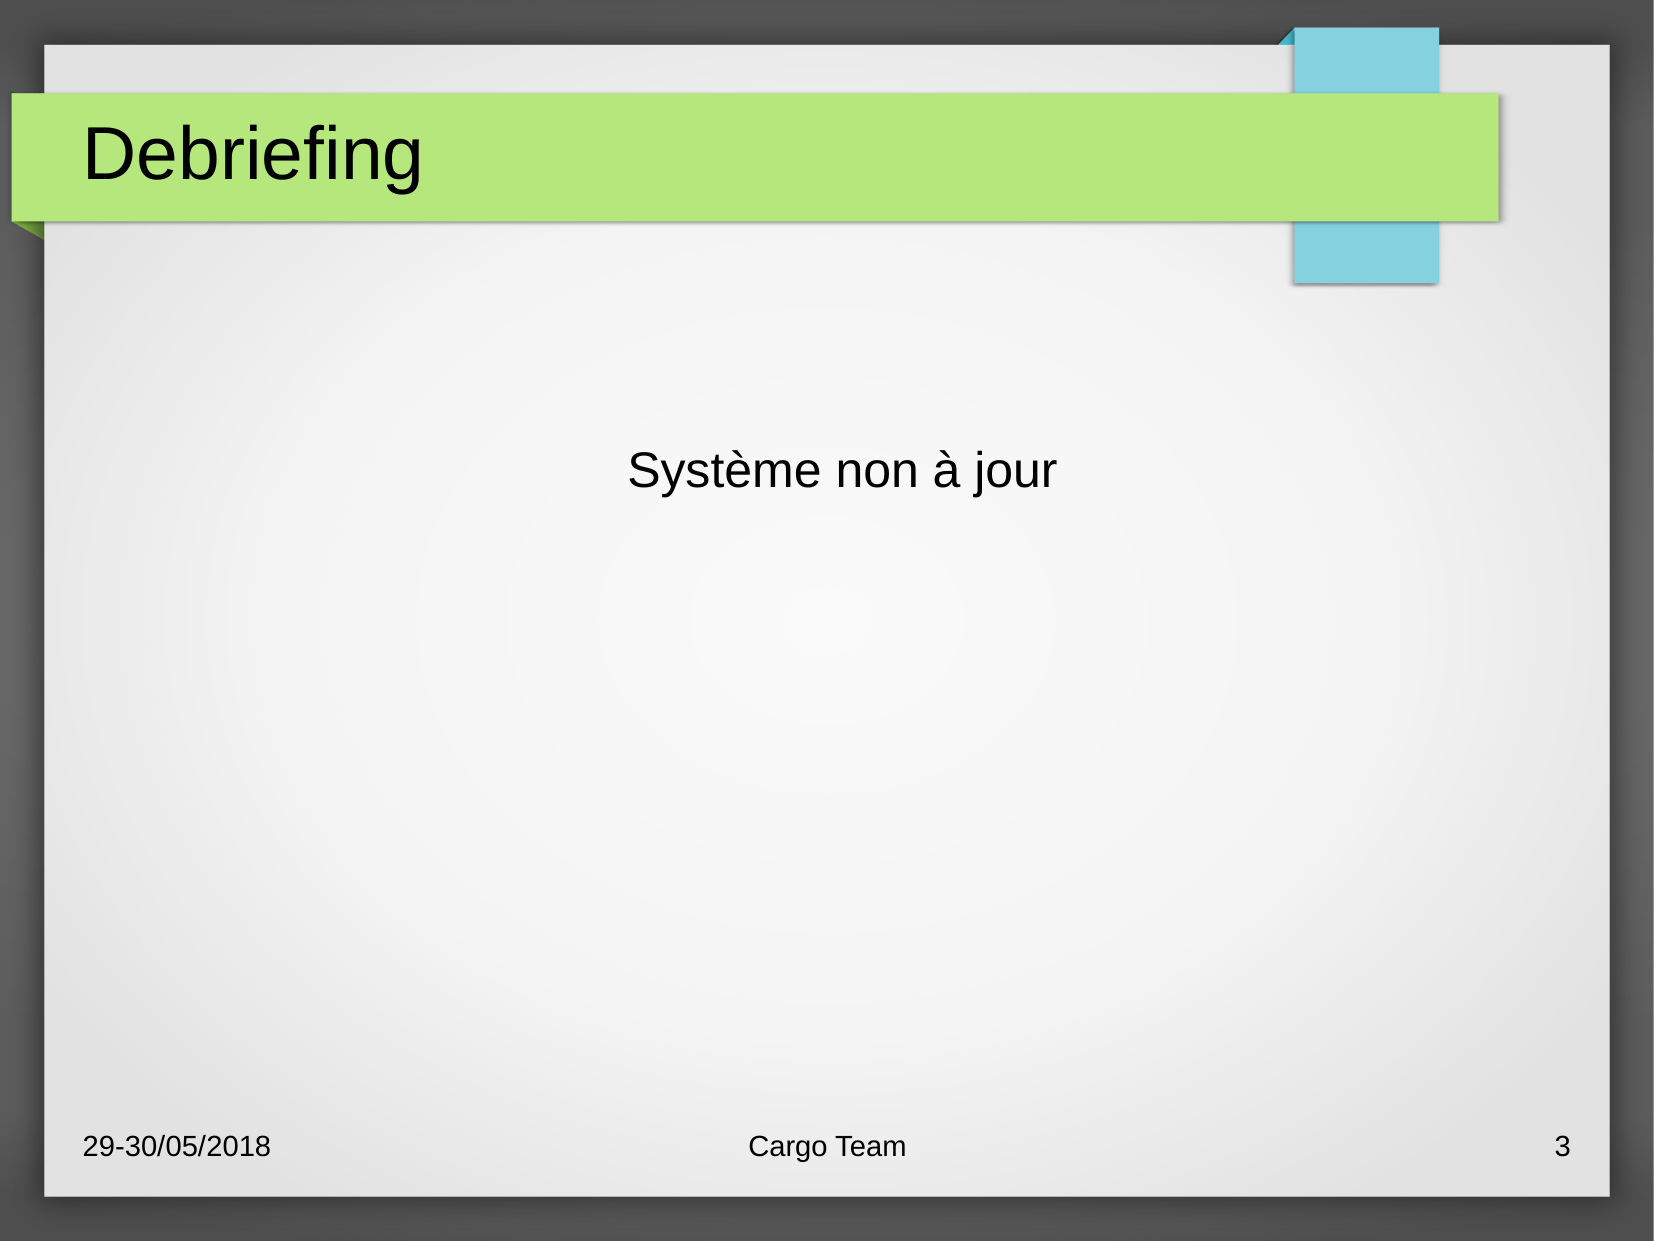

# Debriefing
Système non à jour
29-30/05/2018
Cargo Team
3